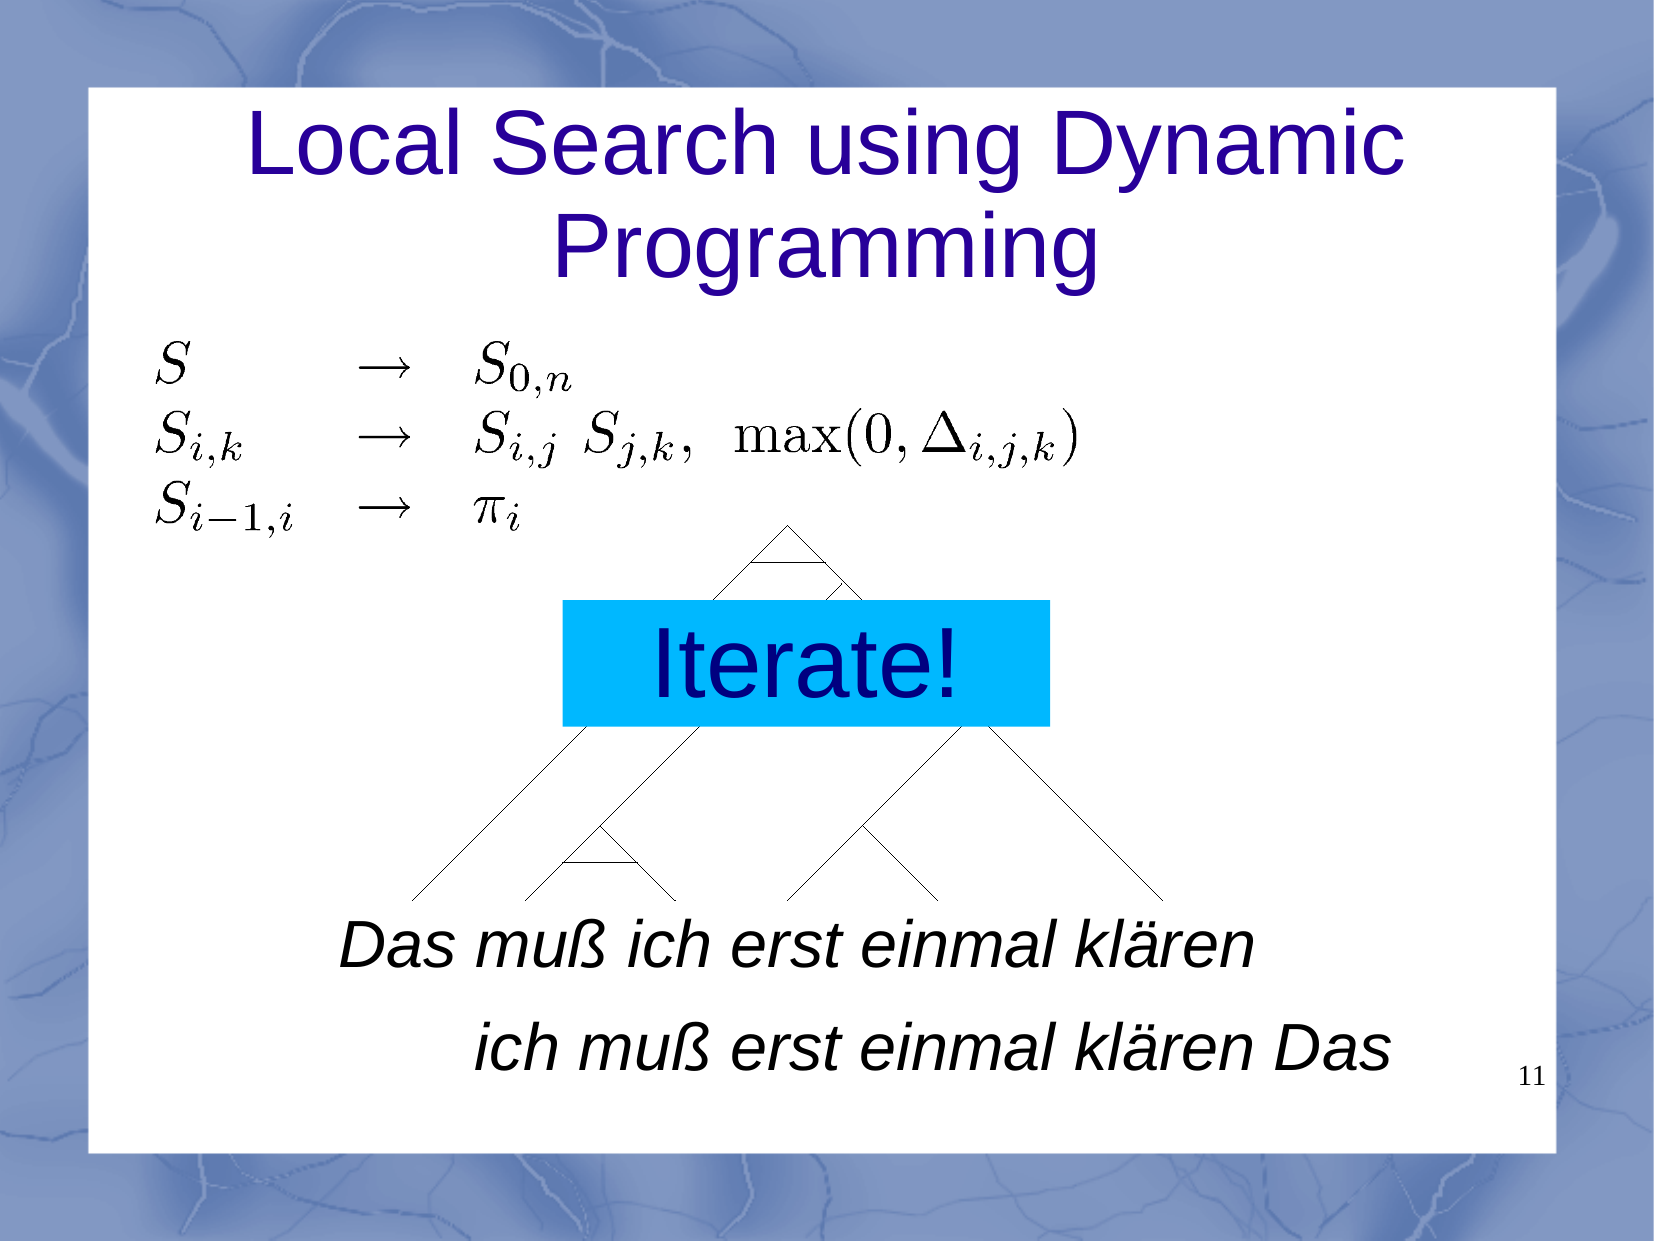

# Local Search using Dynamic Programming
Iterate!
Das muß ich erst einmal klären
ich muß erst einmal klären Das
11